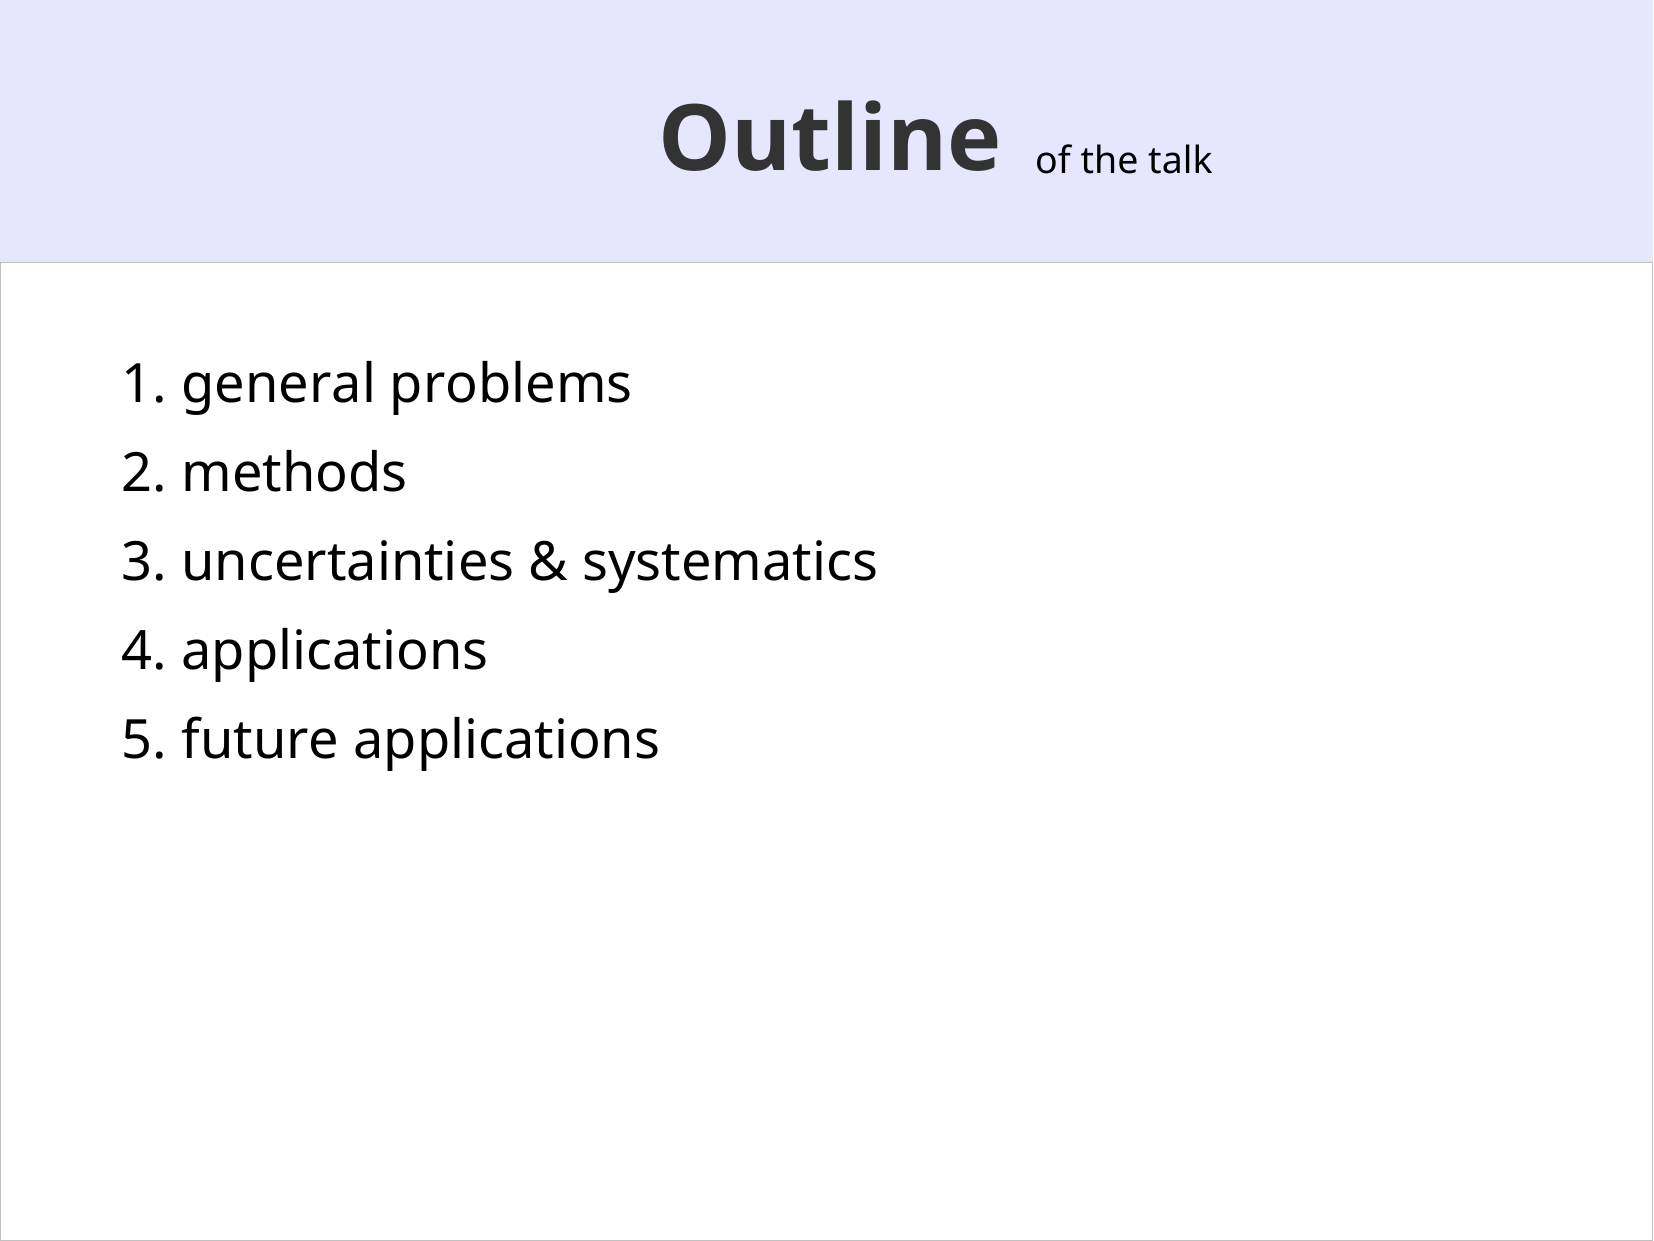

# Outline
of the talk
general problems
methods
uncertainties & systematics
applications
future applications